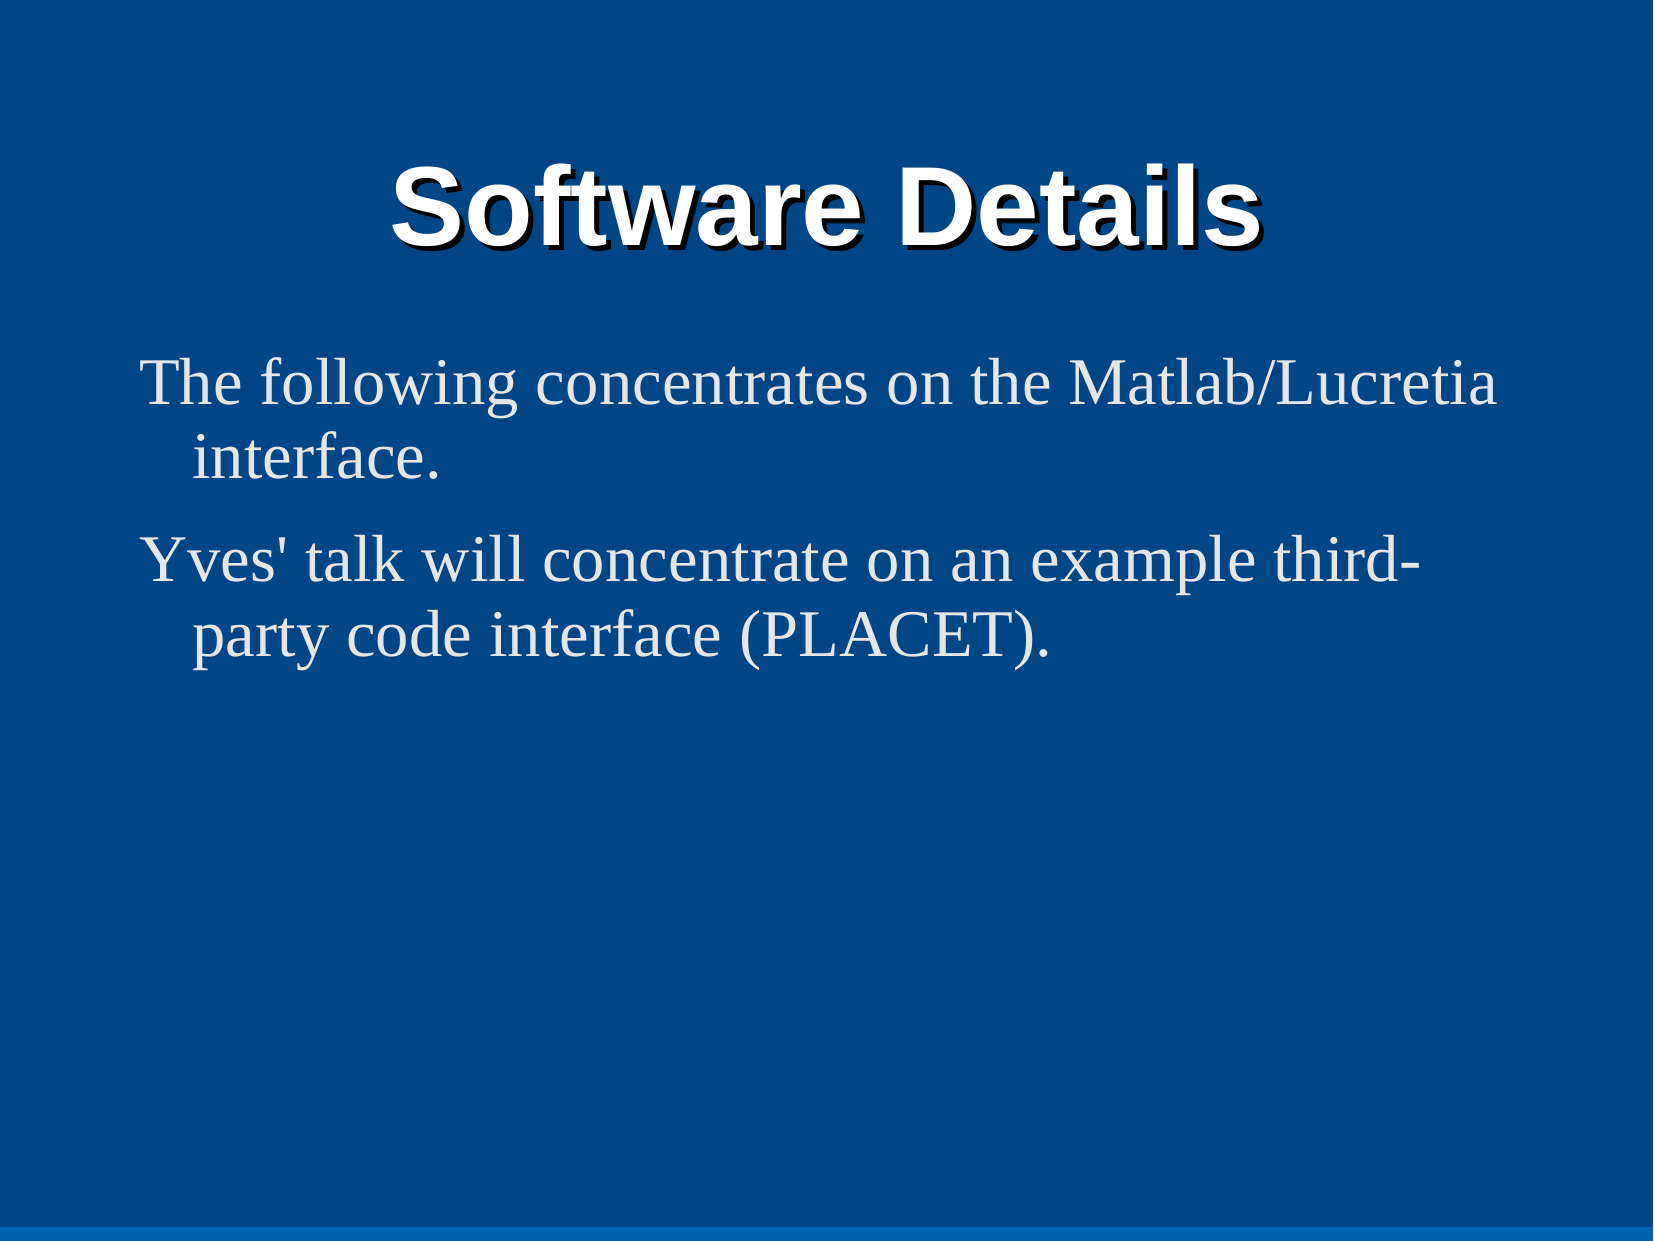

# Software Details
The following concentrates on the Matlab/Lucretia interface.
Yves' talk will concentrate on an example third-party code interface (PLACET).